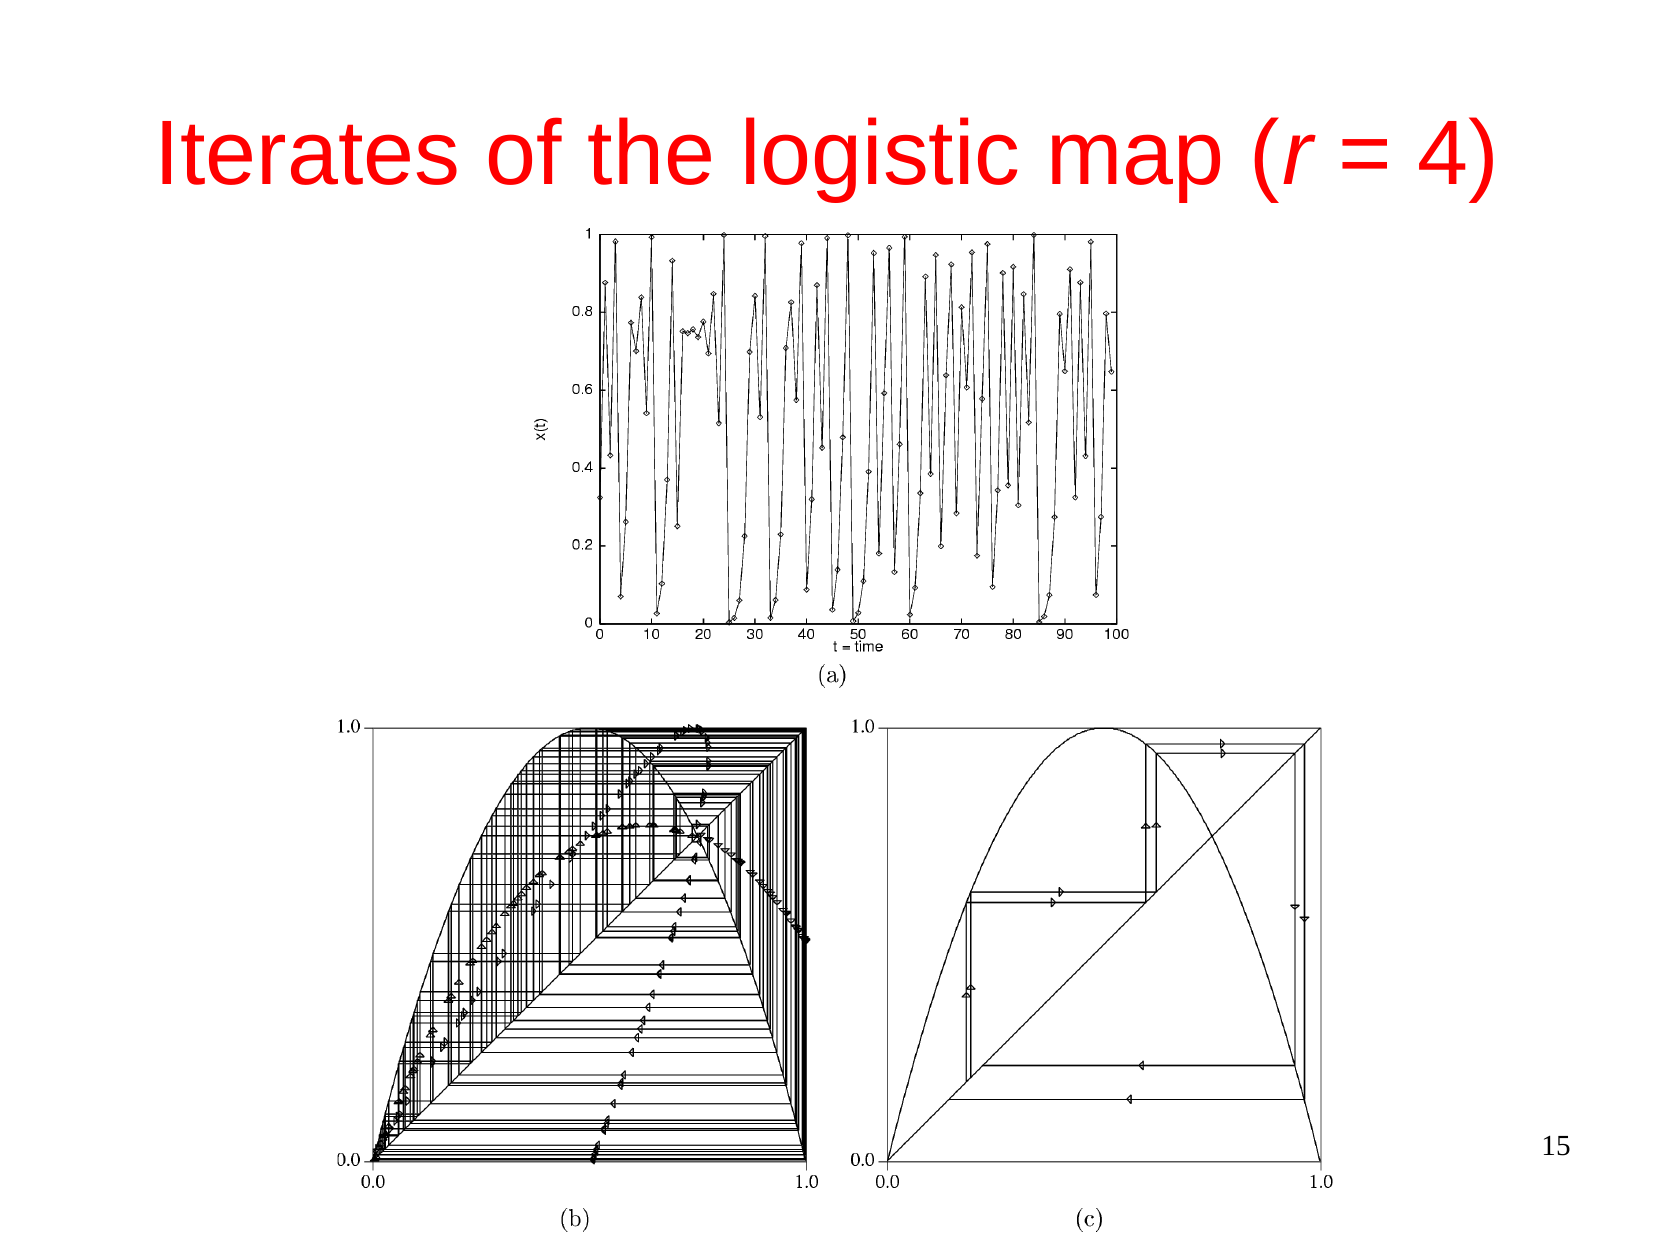

# Iterates of the logistic map (r = 4)
Complex Systems
15